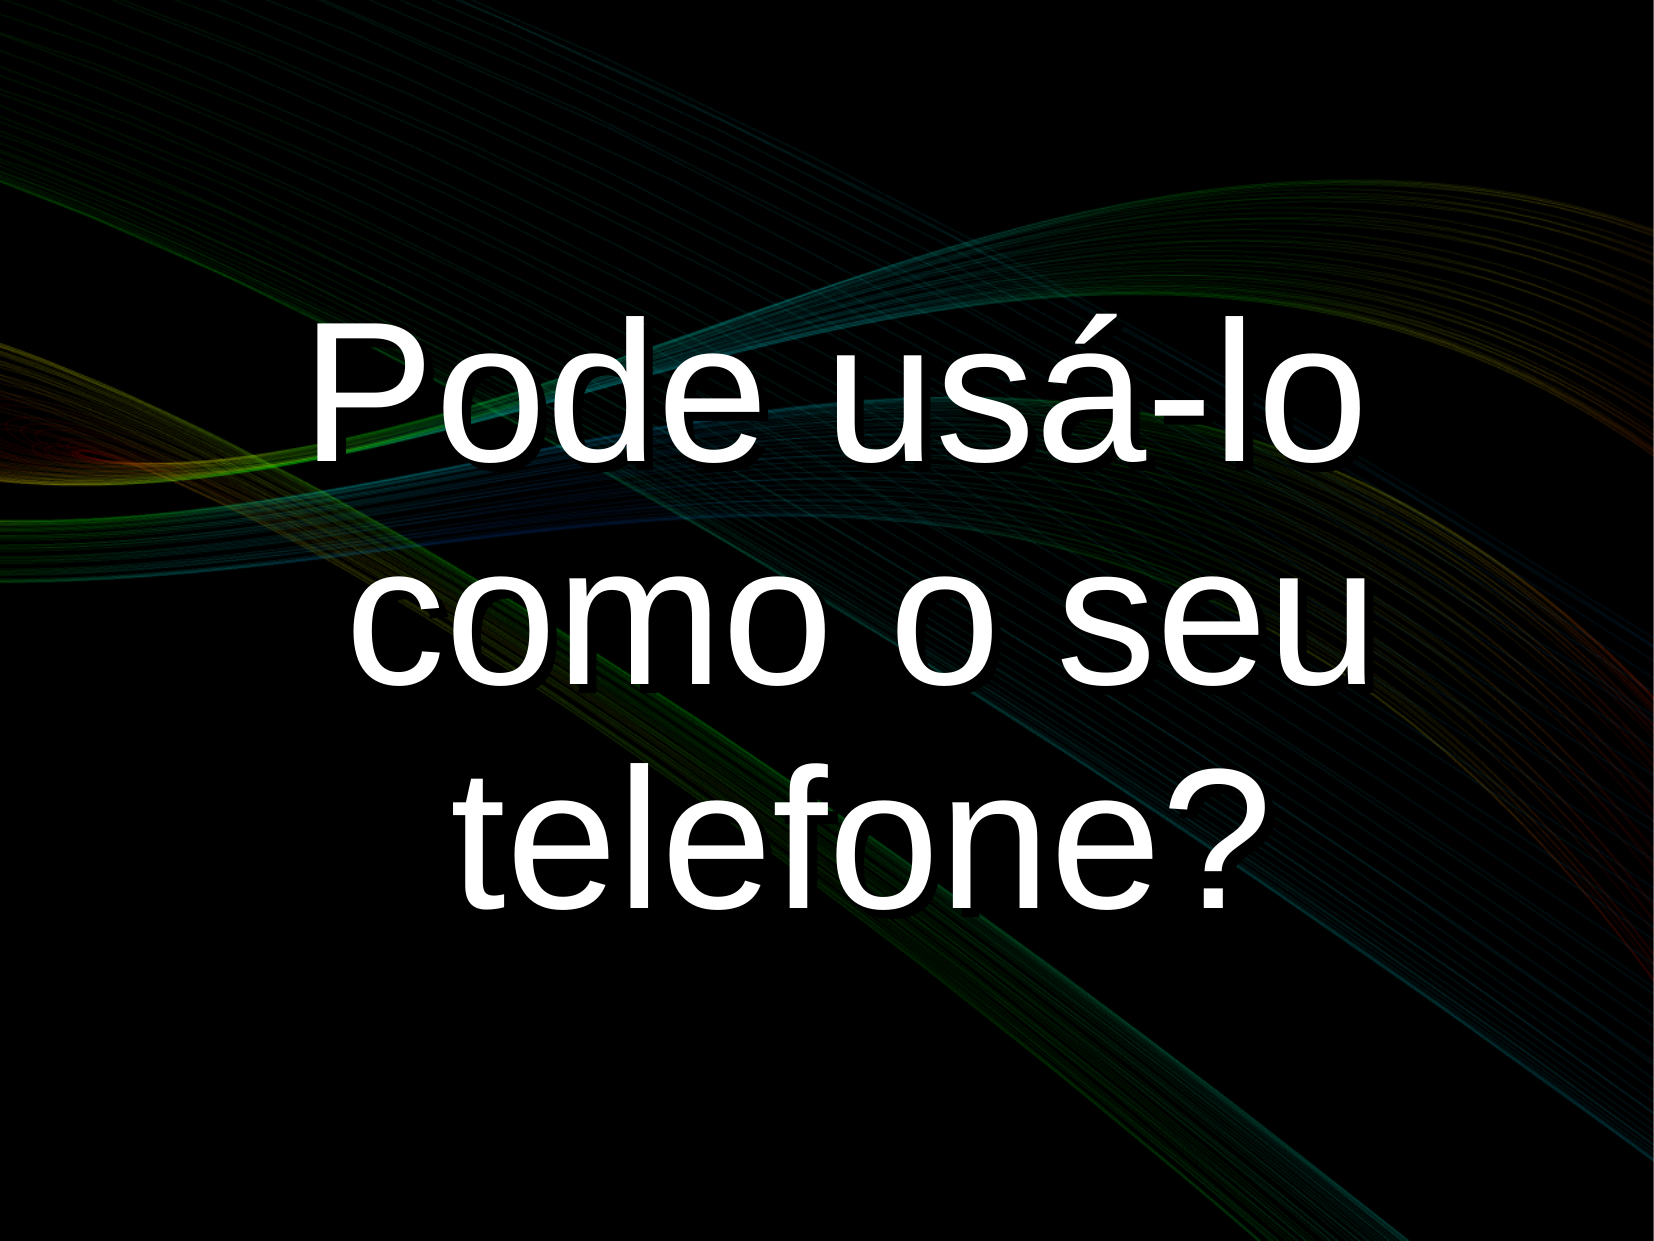

# Pode usá-lo como o seu telefone?